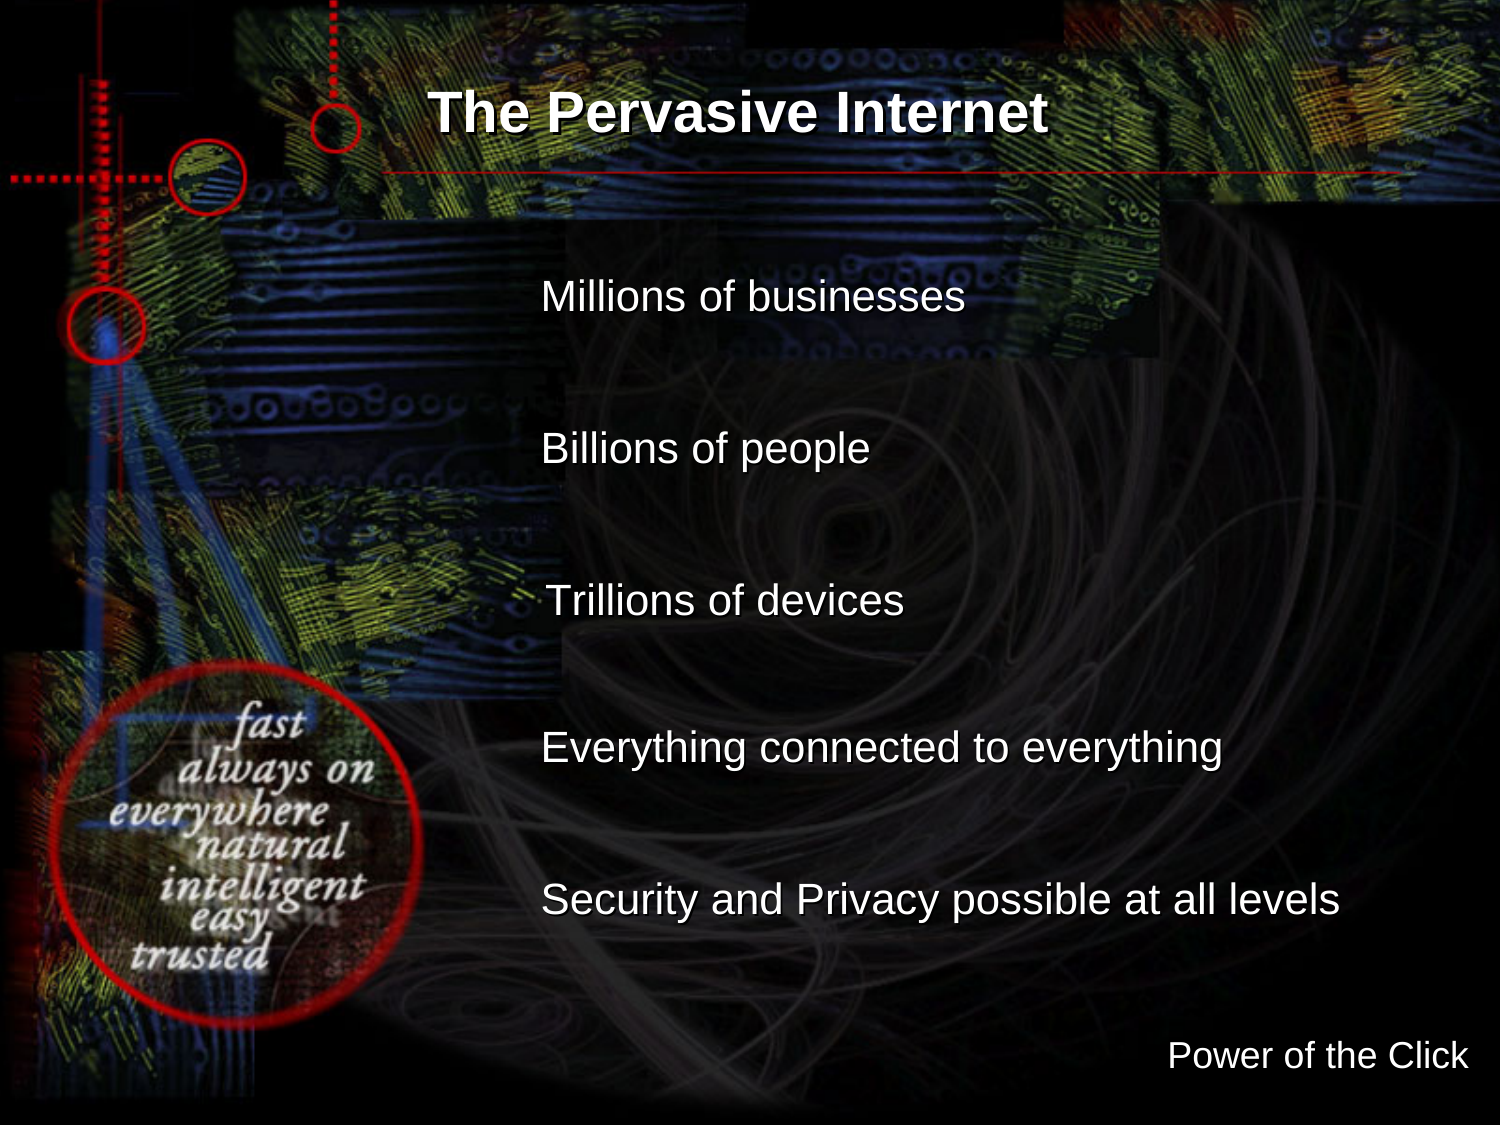

# The Pervasive Internet
Millions of businesses
Billions of people
Trillions of devices
Everything connected to everything
Security and Privacy possible at all levels
Power of the Click